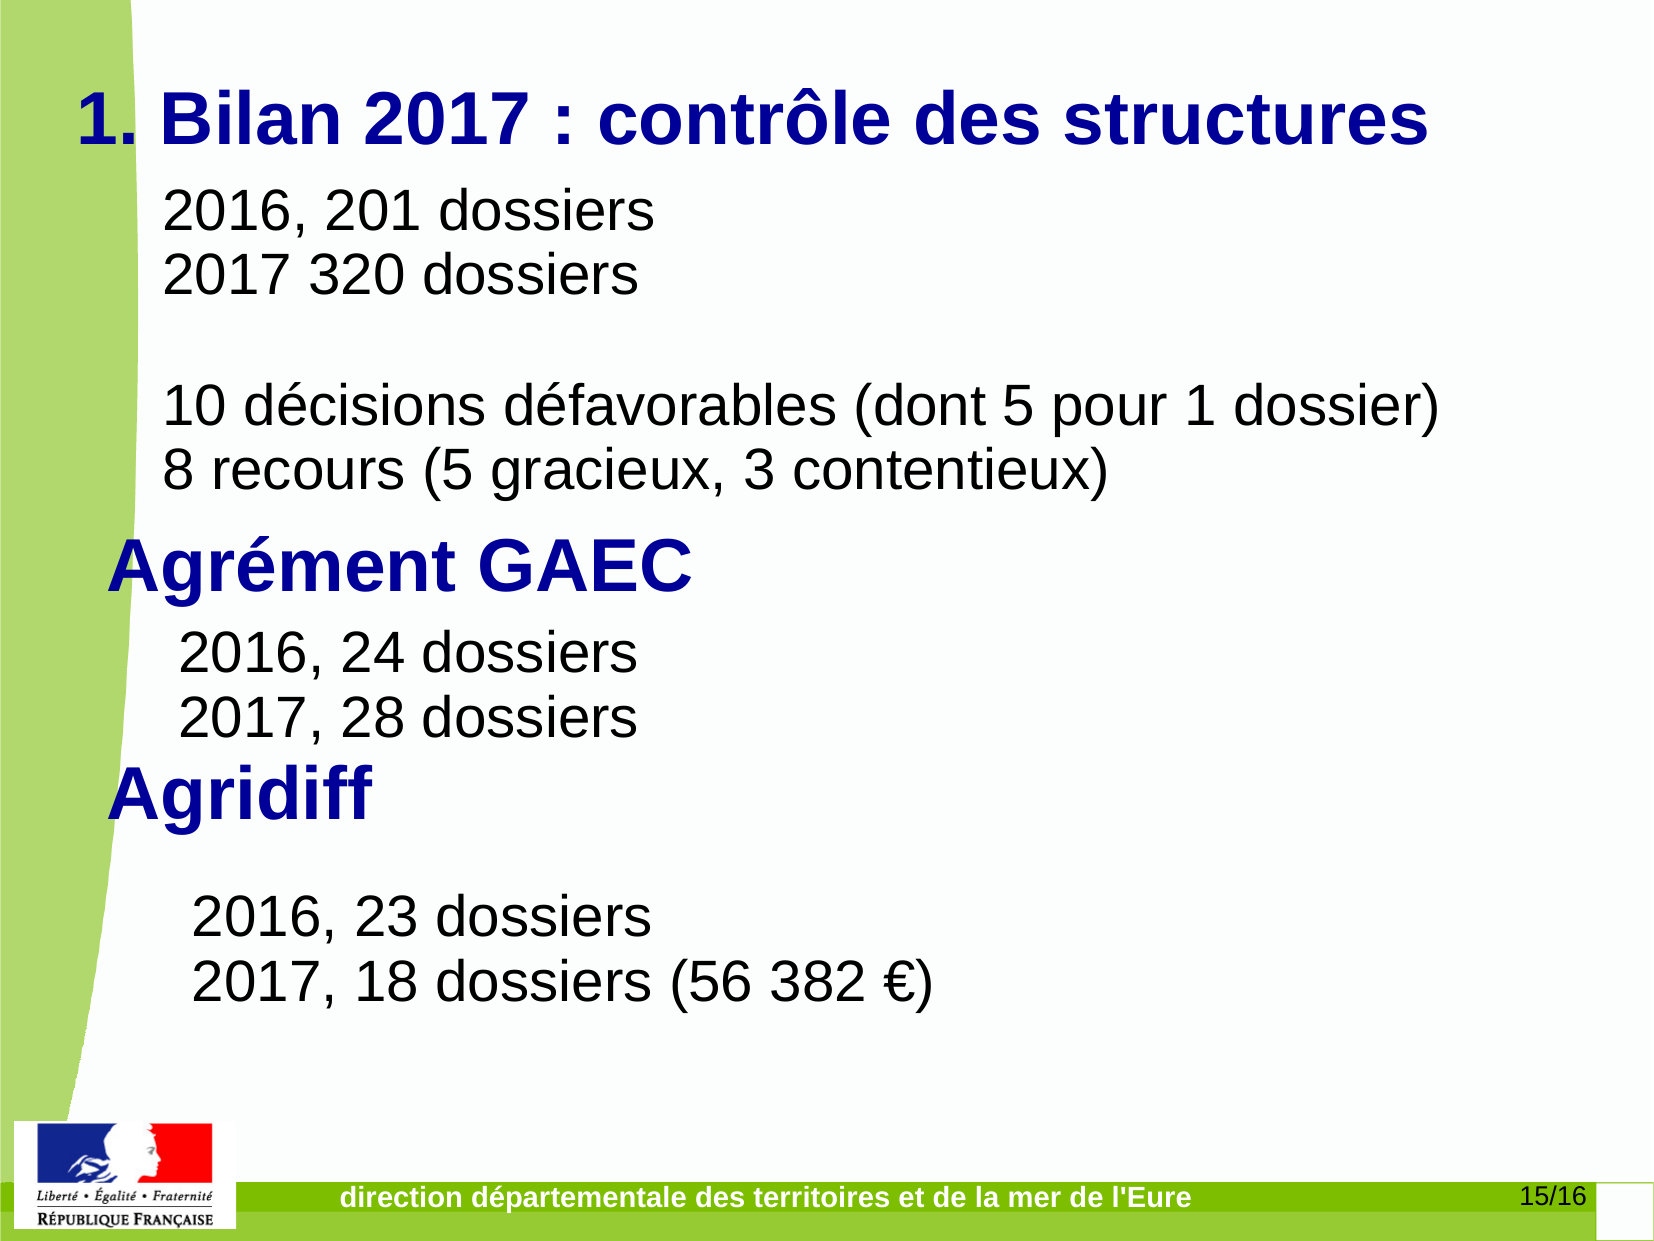

# 1. Bilan 2017 : contrôle des structures
2016, 201 dossiers
2017 320 dossiers
10 décisions défavorables (dont 5 pour 1 dossier)
8 recours (5 gracieux, 3 contentieux)
Agrément GAEC
 2016, 24 dossiers
 2017, 28 dossiers
Agridiff
2016, 23 dossiers
2017, 18 dossiers (56 382 €)
15